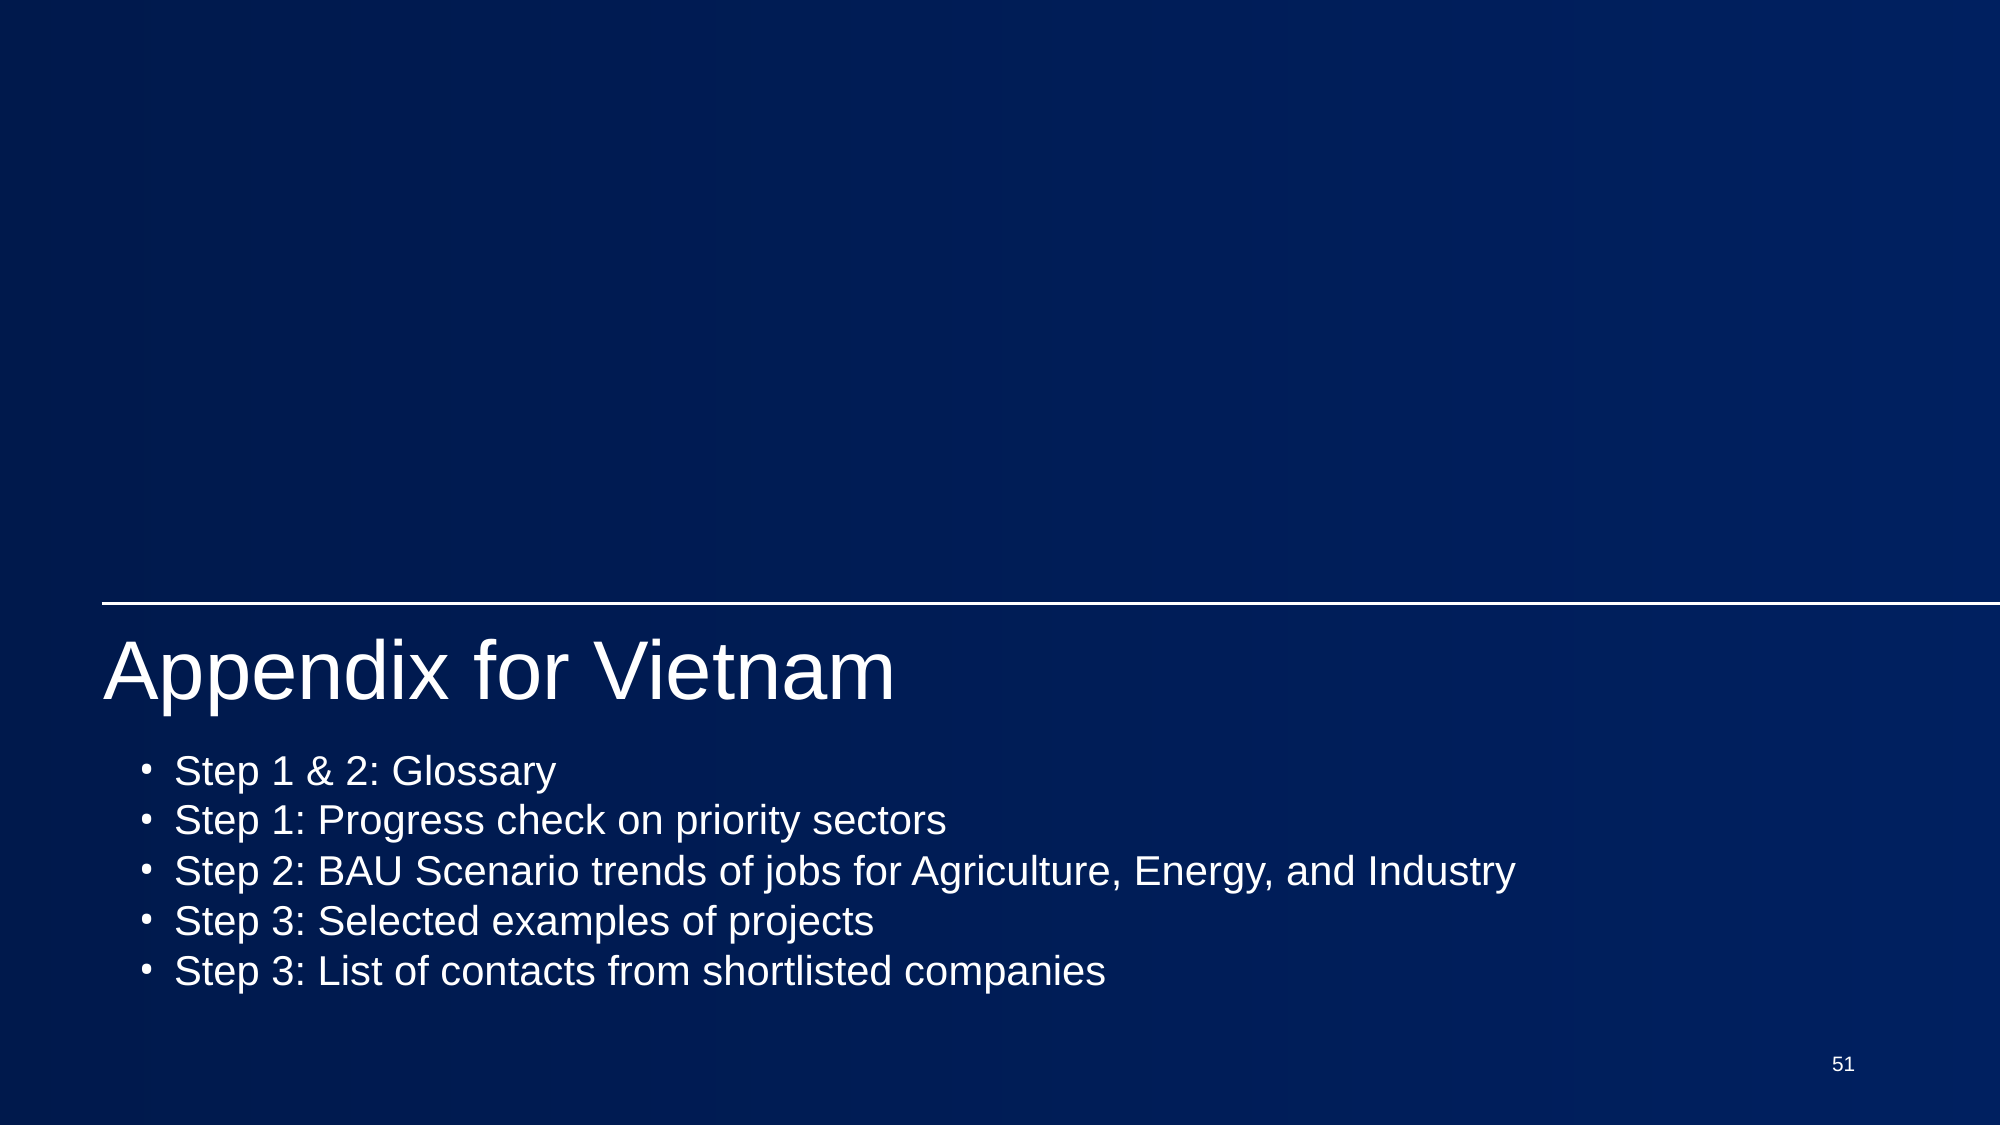

# Appendix for Vietnam
Step 1 & 2: Glossary
Step 1: Progress check on priority sectors
Step 2: BAU Scenario trends of jobs for Agriculture, Energy, and Industry
Step 3: Selected examples of projects
Step 3: List of contacts from shortlisted companies